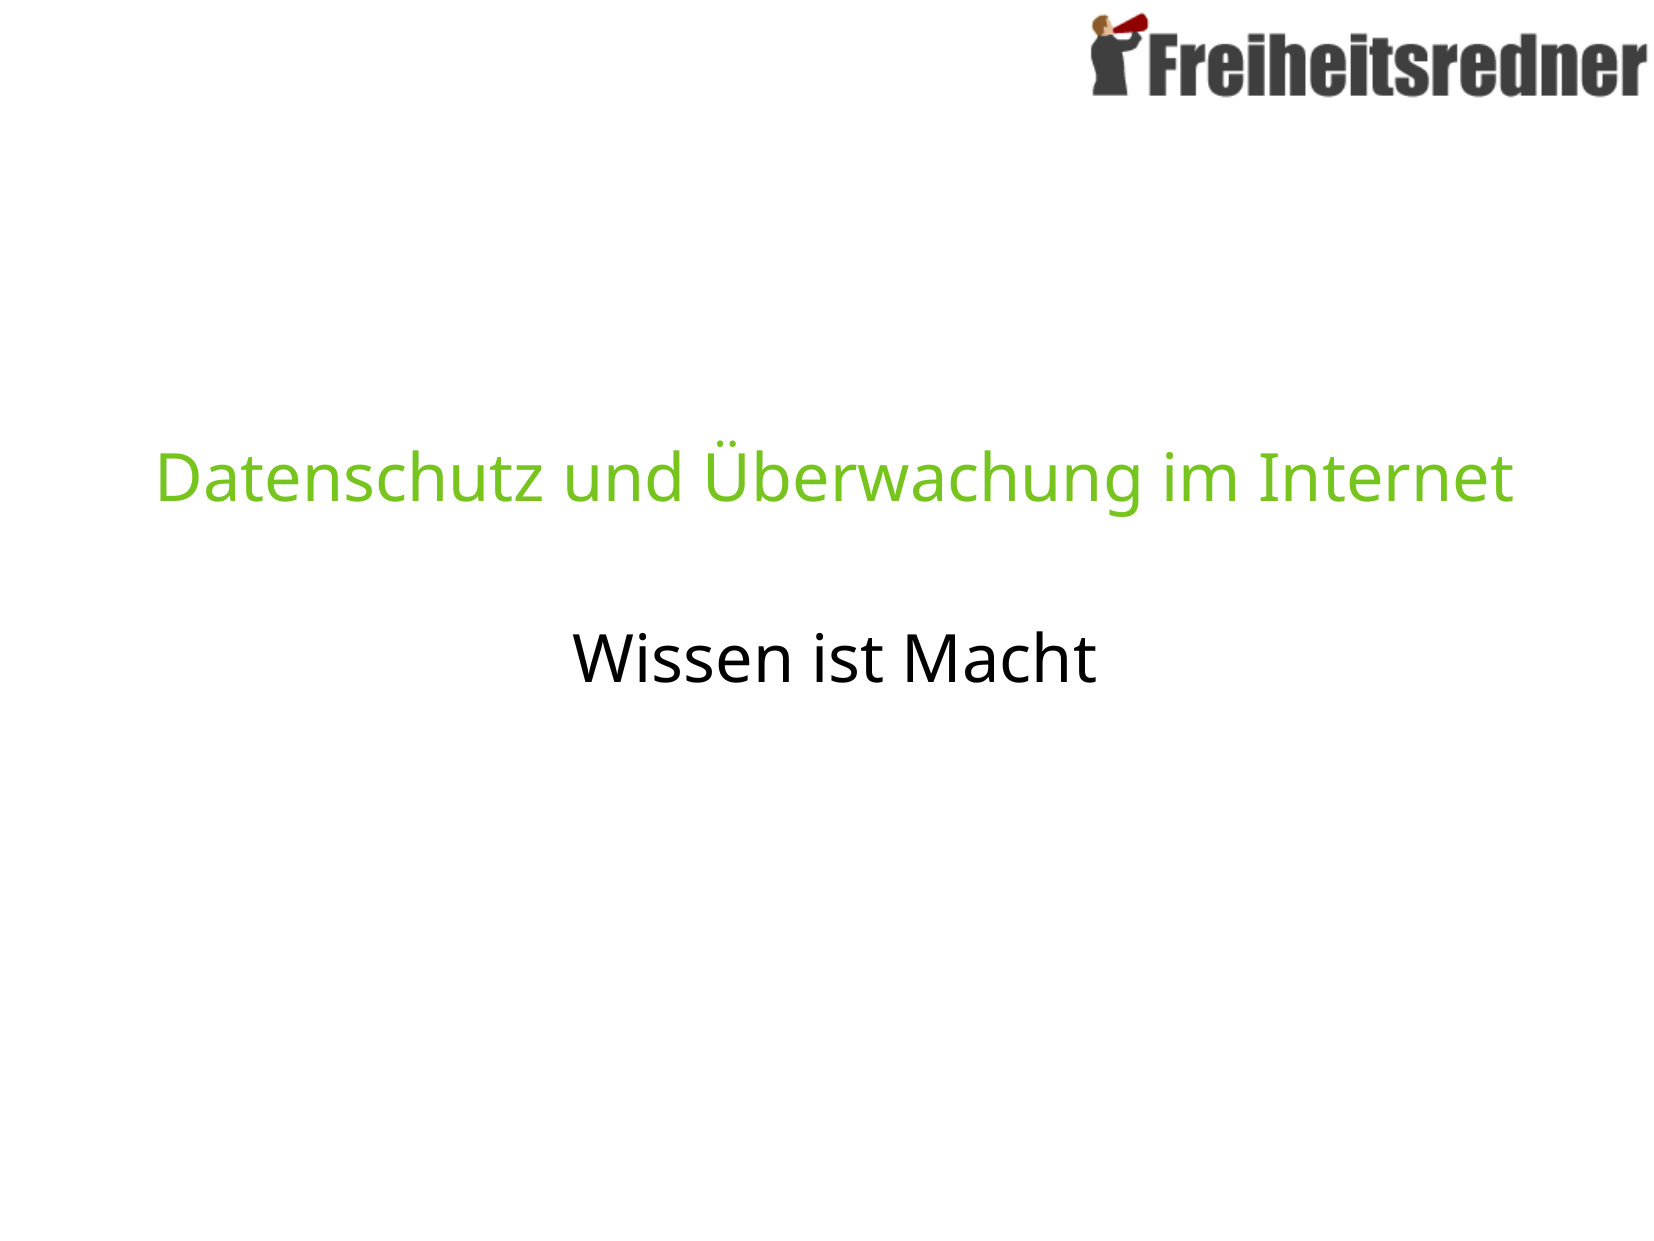

Datenschutz und Überwachung im Internet
Wissen ist Macht